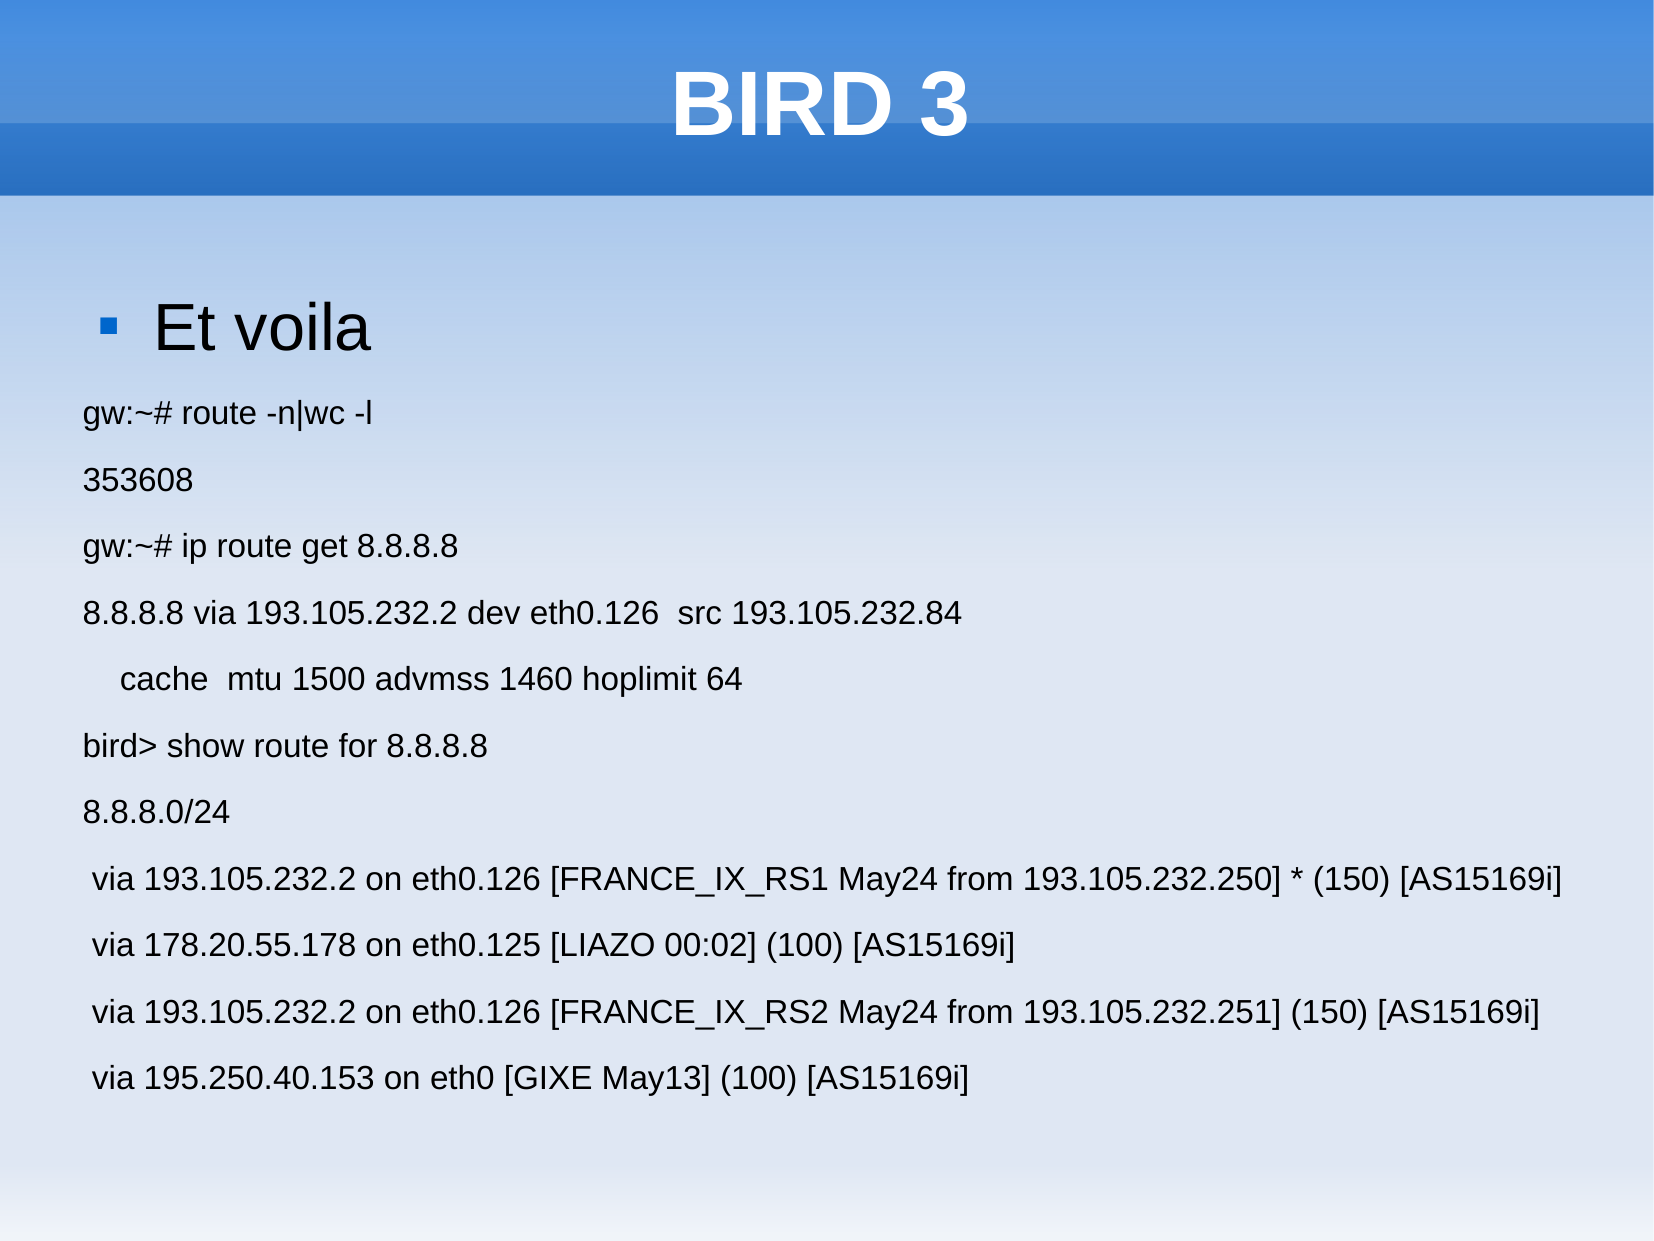

# BIRD 3
Et voila
gw:~# route -n|wc -l
353608
gw:~# ip route get 8.8.8.8
8.8.8.8 via 193.105.232.2 dev eth0.126 src 193.105.232.84
 cache mtu 1500 advmss 1460 hoplimit 64
bird> show route for 8.8.8.8
8.8.8.0/24
 via 193.105.232.2 on eth0.126 [FRANCE_IX_RS1 May24 from 193.105.232.250] * (150) [AS15169i]
 via 178.20.55.178 on eth0.125 [LIAZO 00:02] (100) [AS15169i]
 via 193.105.232.2 on eth0.126 [FRANCE_IX_RS2 May24 from 193.105.232.251] (150) [AS15169i]
 via 195.250.40.153 on eth0 [GIXE May13] (100) [AS15169i]